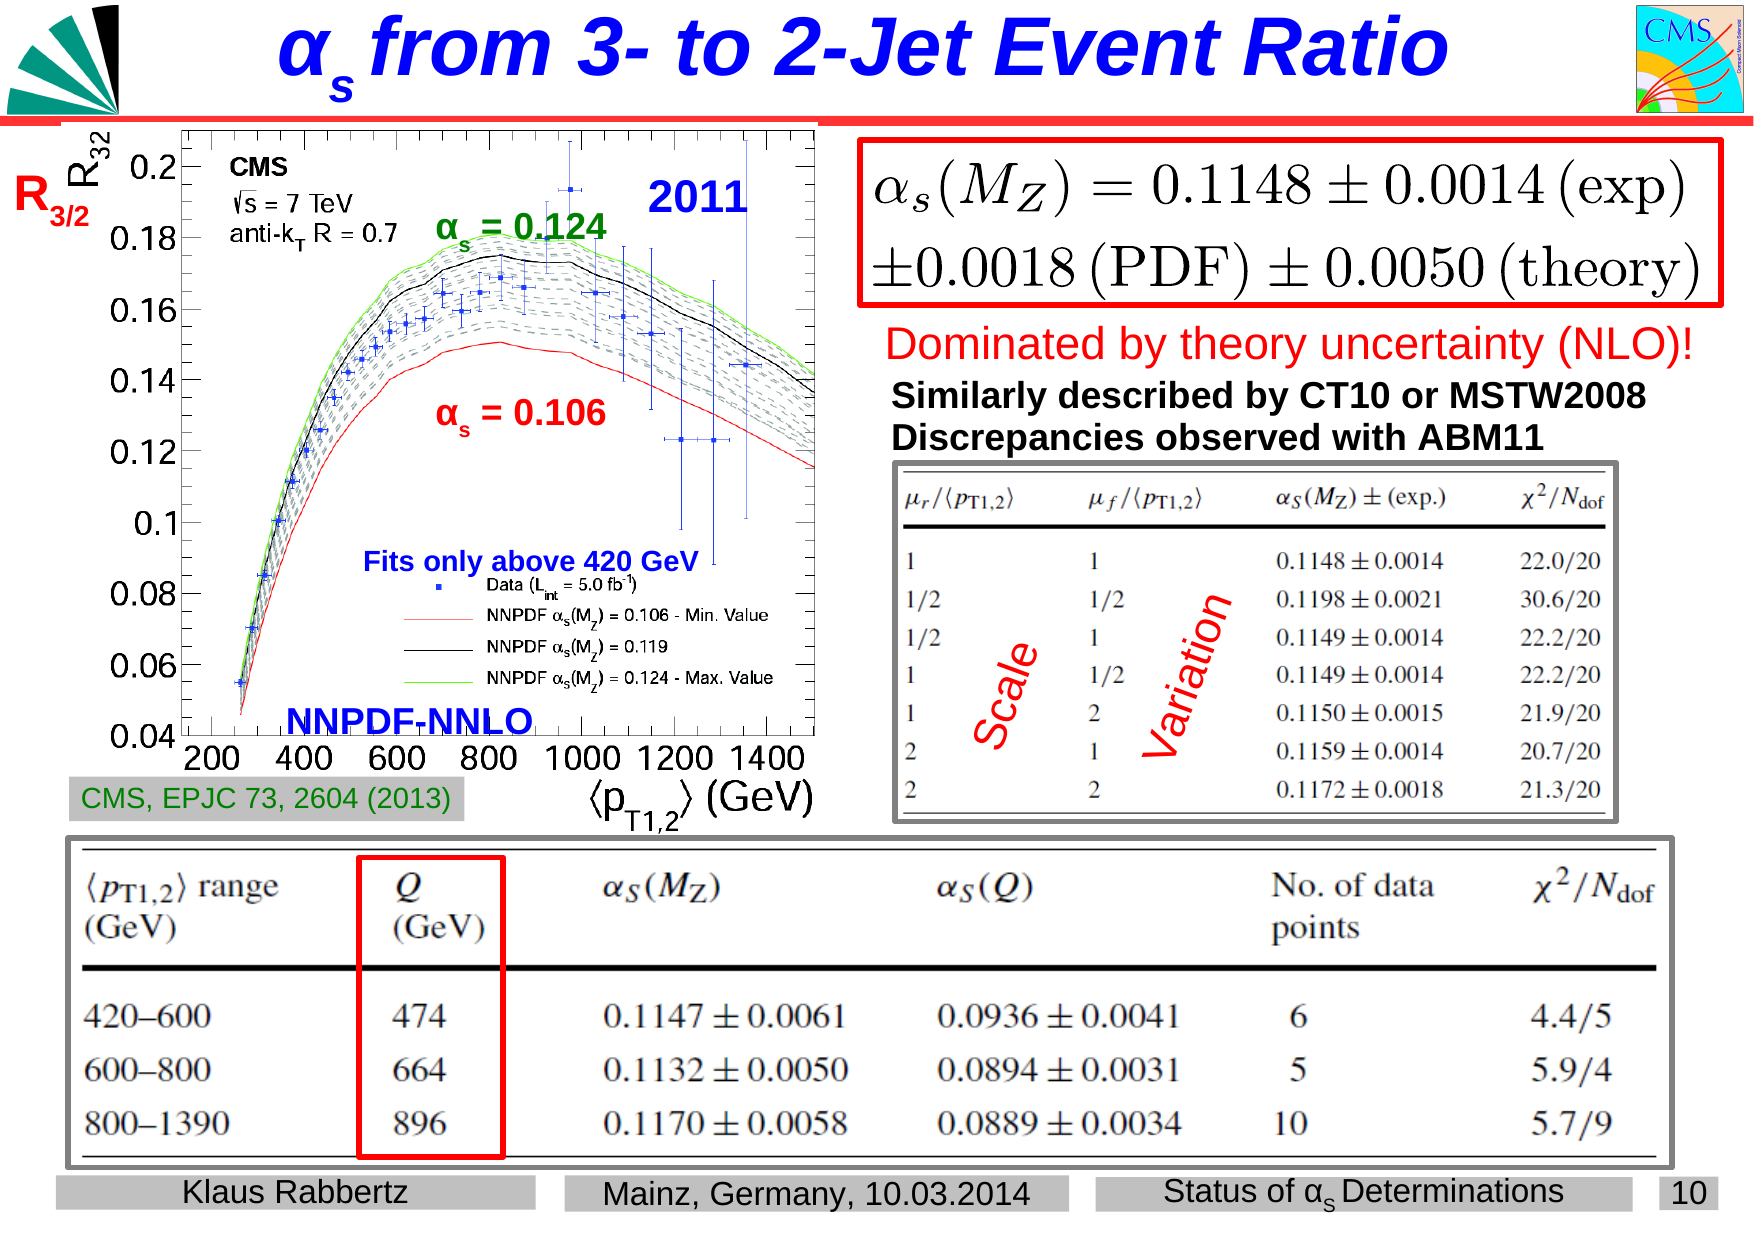

# αs from 3- to 2-Jet Event Ratio
R3/2
2011
αs = 0.124
Dominated by theory uncertainty (NLO)!
Similarly described by CT10 or MSTW2008
Discrepancies observed with ABM11
αs = 0.106
Fits only above 420 GeV
Variation
Scale
NNPDF-NNLO
CMS, EPJC 73, 2604 (2013)